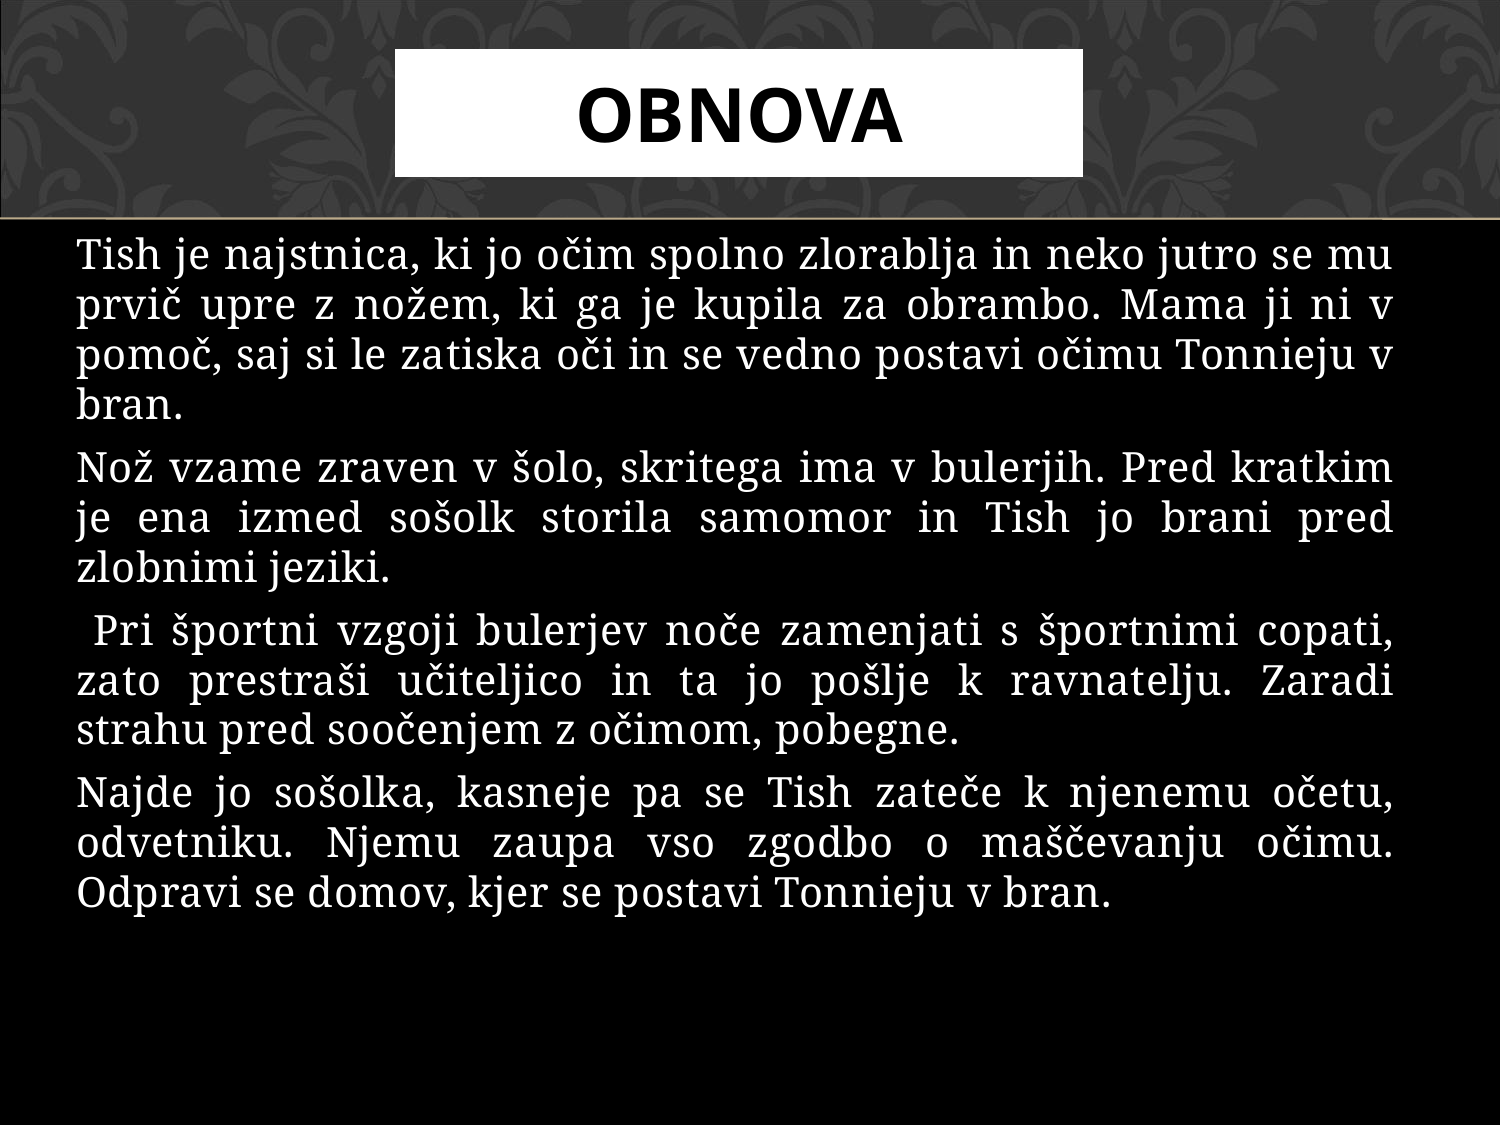

obnova
# Tish je najstnica, ki jo očim spolno zlorablja in neko jutro se mu prvič upre z nožem, ki ga je kupila za obrambo. Mama ji ni v pomoč, saj si le zatiska oči in se vedno postavi očimu Tonnieju v bran.
Nož vzame zraven v šolo, skritega ima v bulerjih. Pred kratkim je ena izmed sošolk storila samomor in Tish jo brani pred zlobnimi jeziki.
 Pri športni vzgoji bulerjev noče zamenjati s športnimi copati, zato prestraši učiteljico in ta jo pošlje k ravnatelju. Zaradi strahu pred soočenjem z očimom, pobegne.
Najde jo sošolka, kasneje pa se Tish zateče k njenemu očetu, odvetniku. Njemu zaupa vso zgodbo o maščevanju očimu. Odpravi se domov, kjer se postavi Tonnieju v bran.